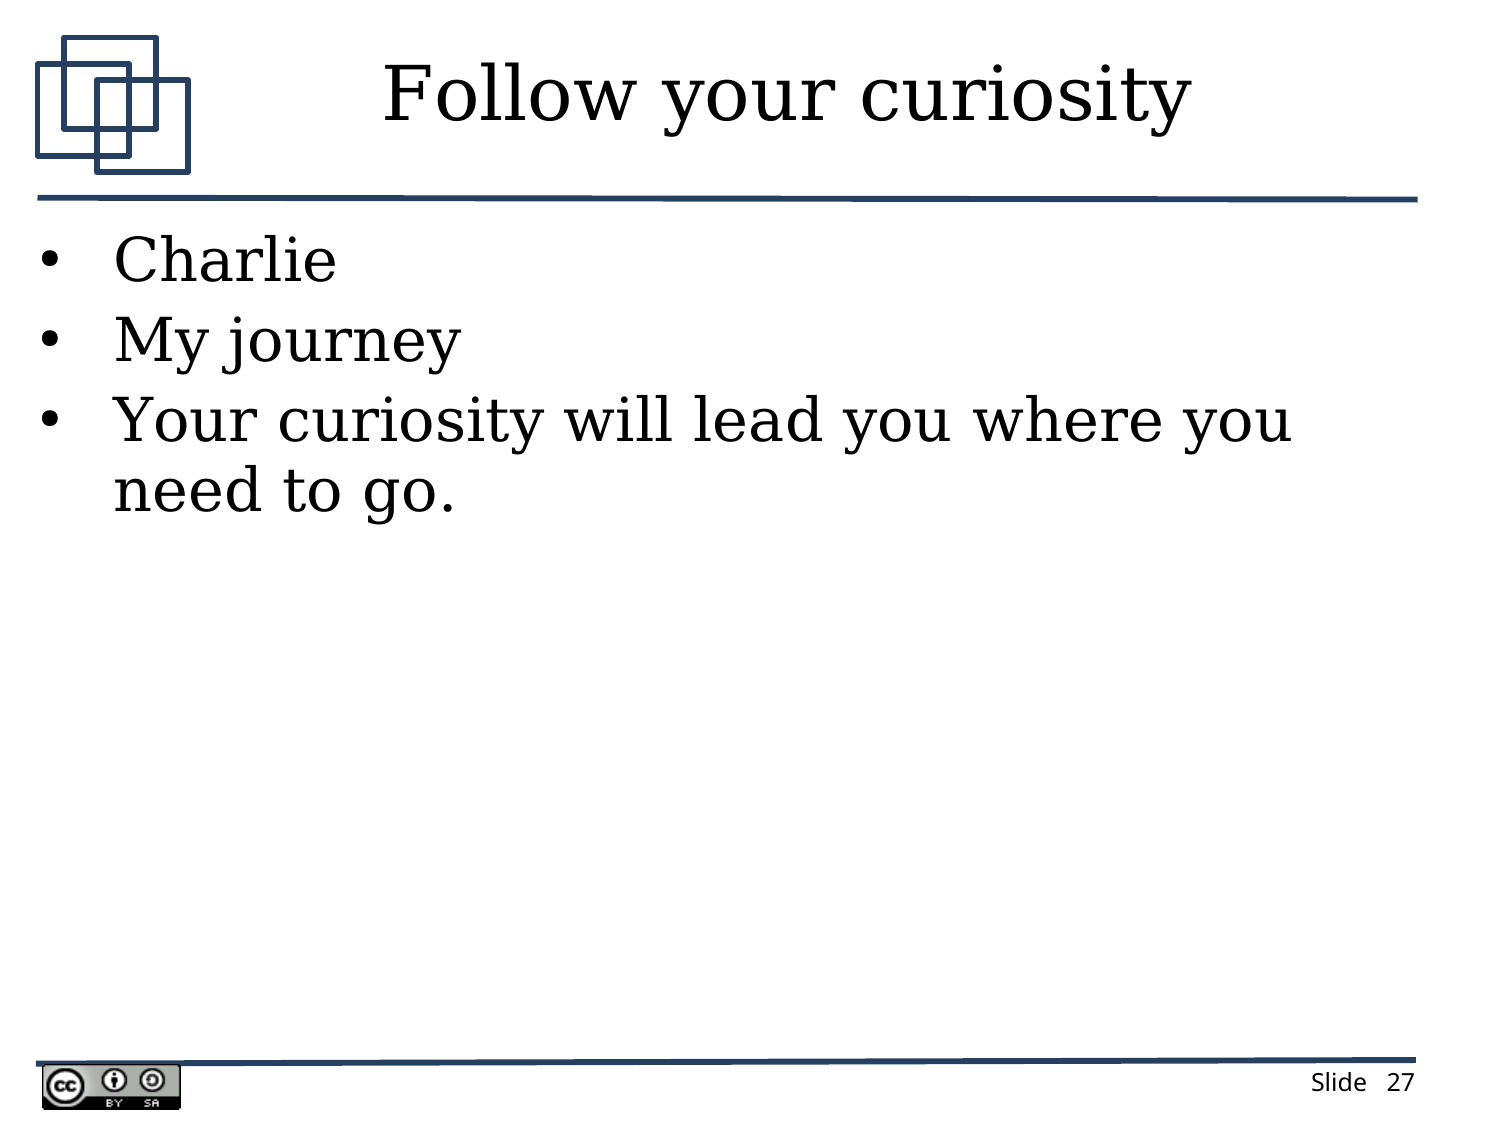

# Follow your curiosity
Charlie
My journey
Your curiosity will lead you where you need to go.